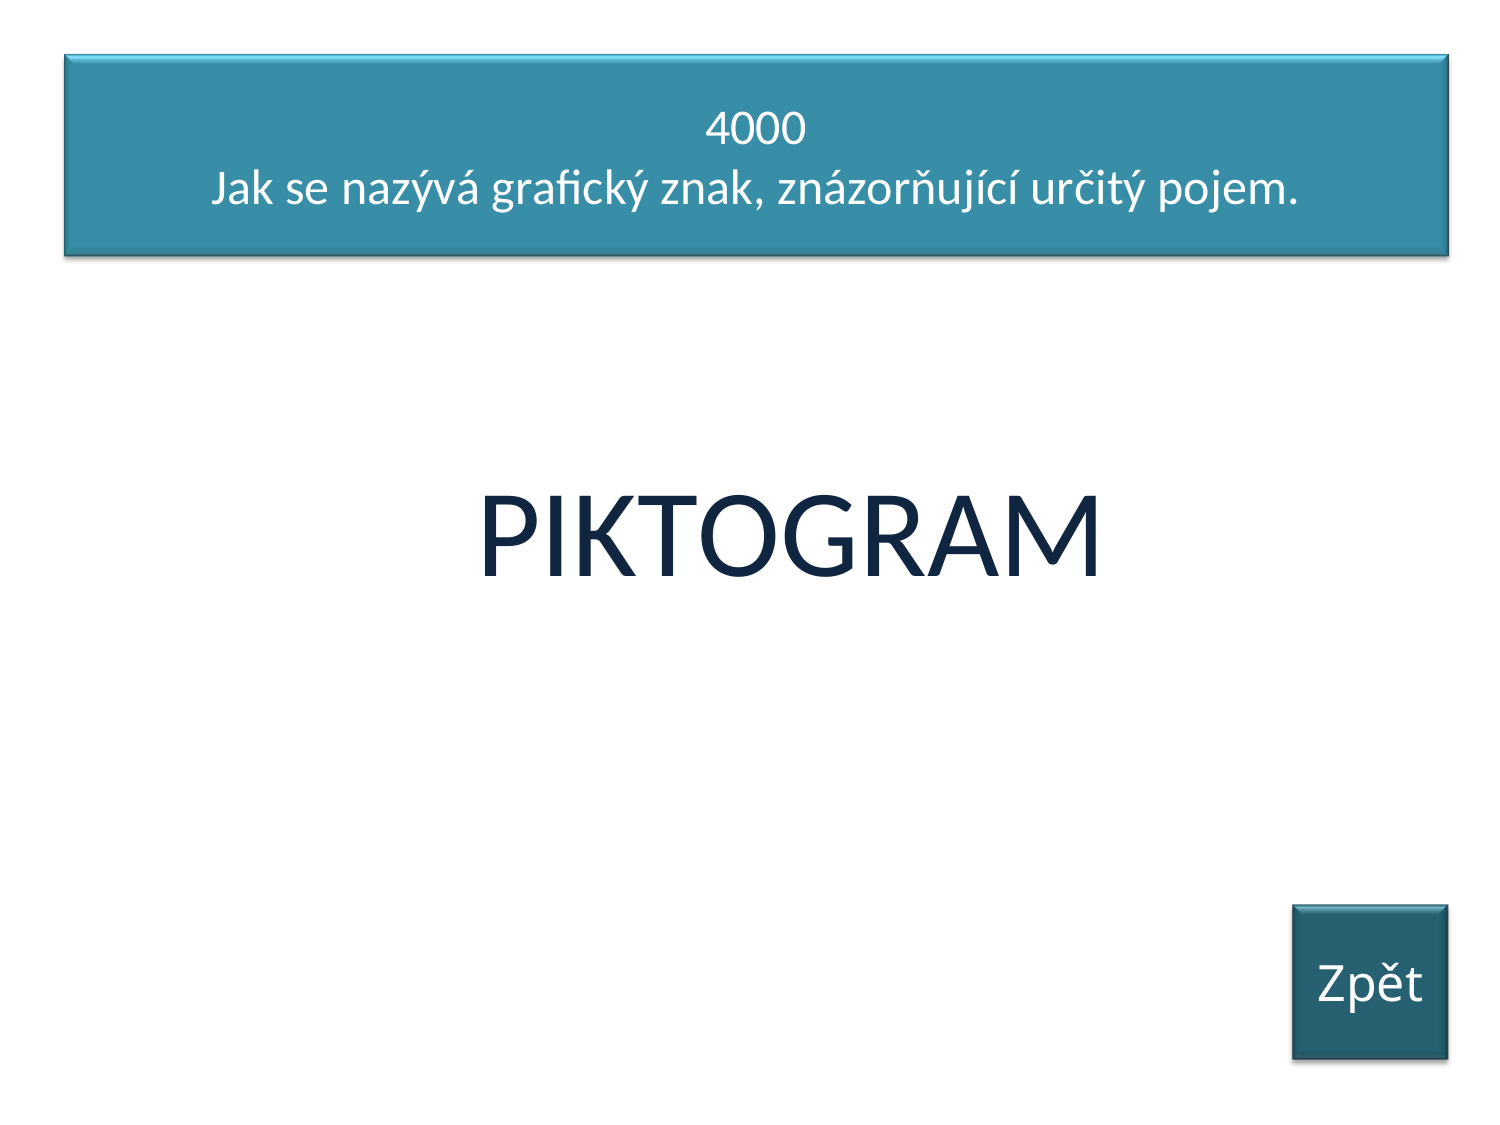

4000
Jak se nazývá grafický znak, znázorňující určitý pojem.
PIKTOGRAM
Zpět